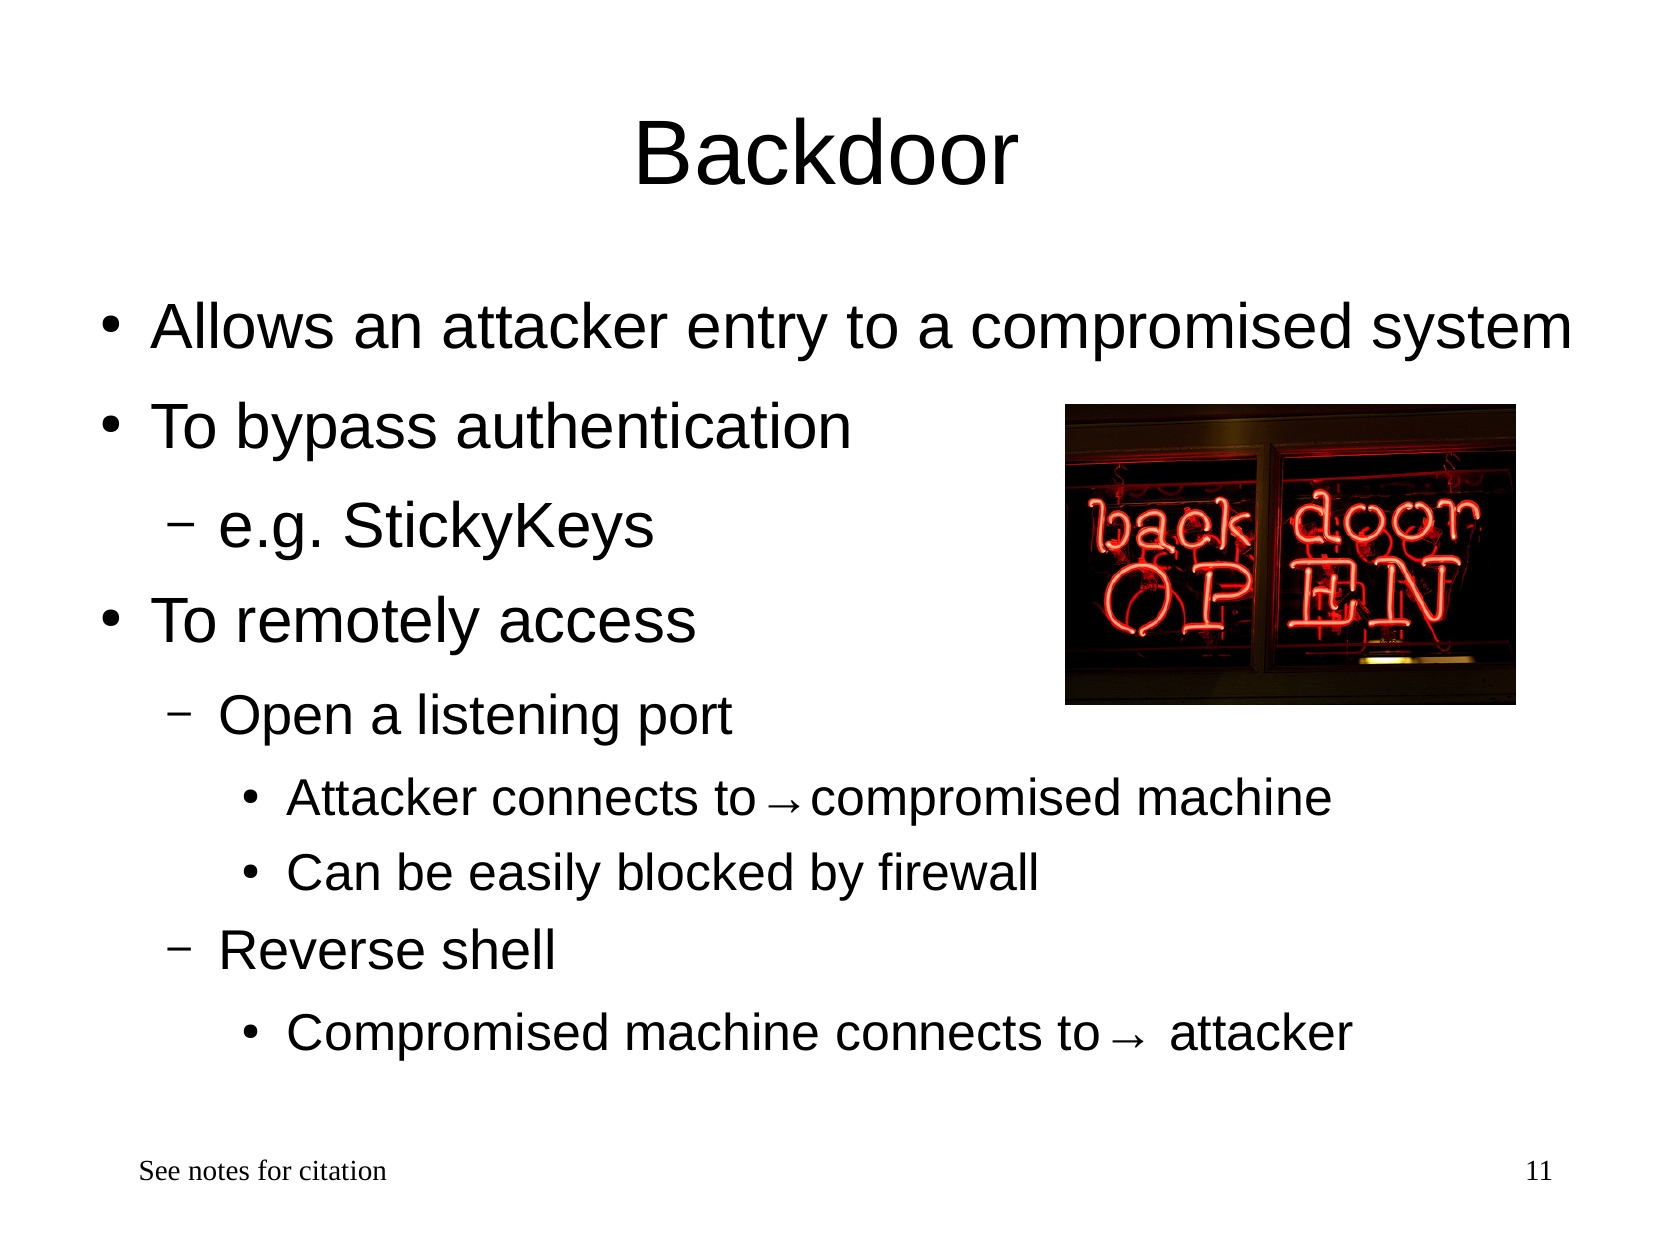

# Backdoor
Allows an attacker entry to a compromised system
To bypass authentication
e.g. StickyKeys
To remotely access
Open a listening port
Attacker connects to→compromised machine
Can be easily blocked by firewall
Reverse shell
Compromised machine connects to→ attacker
See notes for citation
11